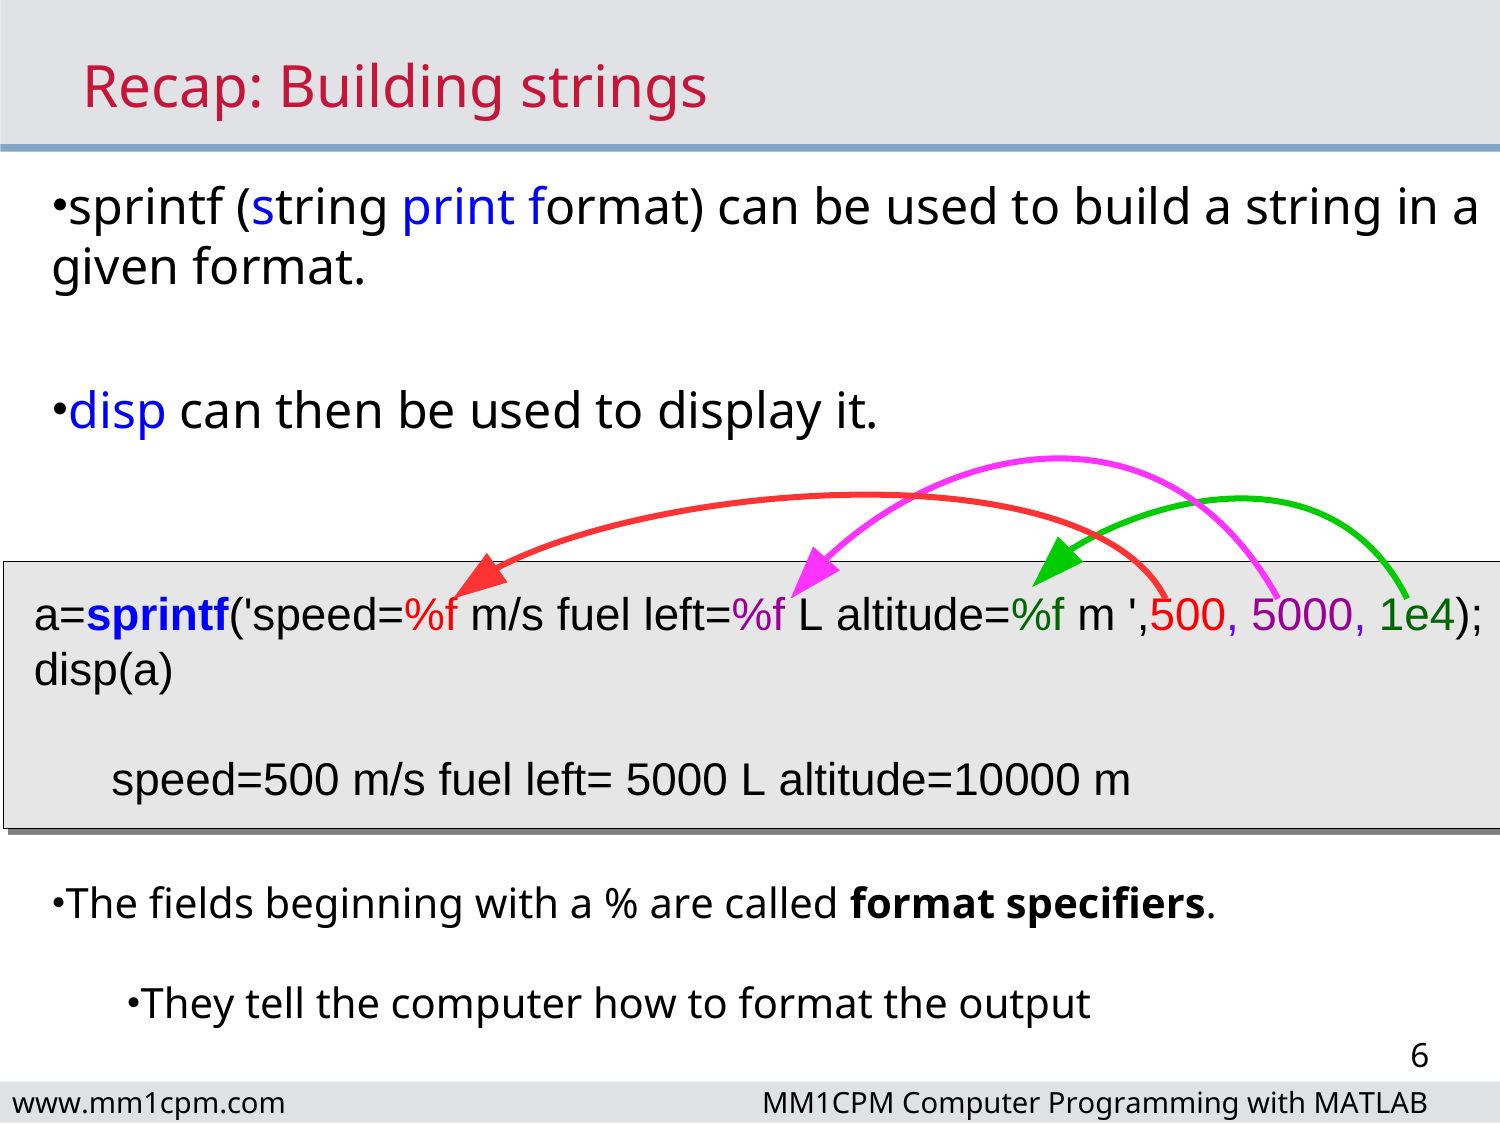

# Recap: Building strings
sprintf (string print format) can be used to build a string in a given format.
disp can then be used to display it.
a=sprintf('speed=%f m/s fuel left=%f L altitude=%f m ',500, 5000, 1e4);
disp(a)
speed=500 m/s fuel left= 5000 L altitude=10000 m
The fields beginning with a % are called format specifiers.
They tell the computer how to format the output